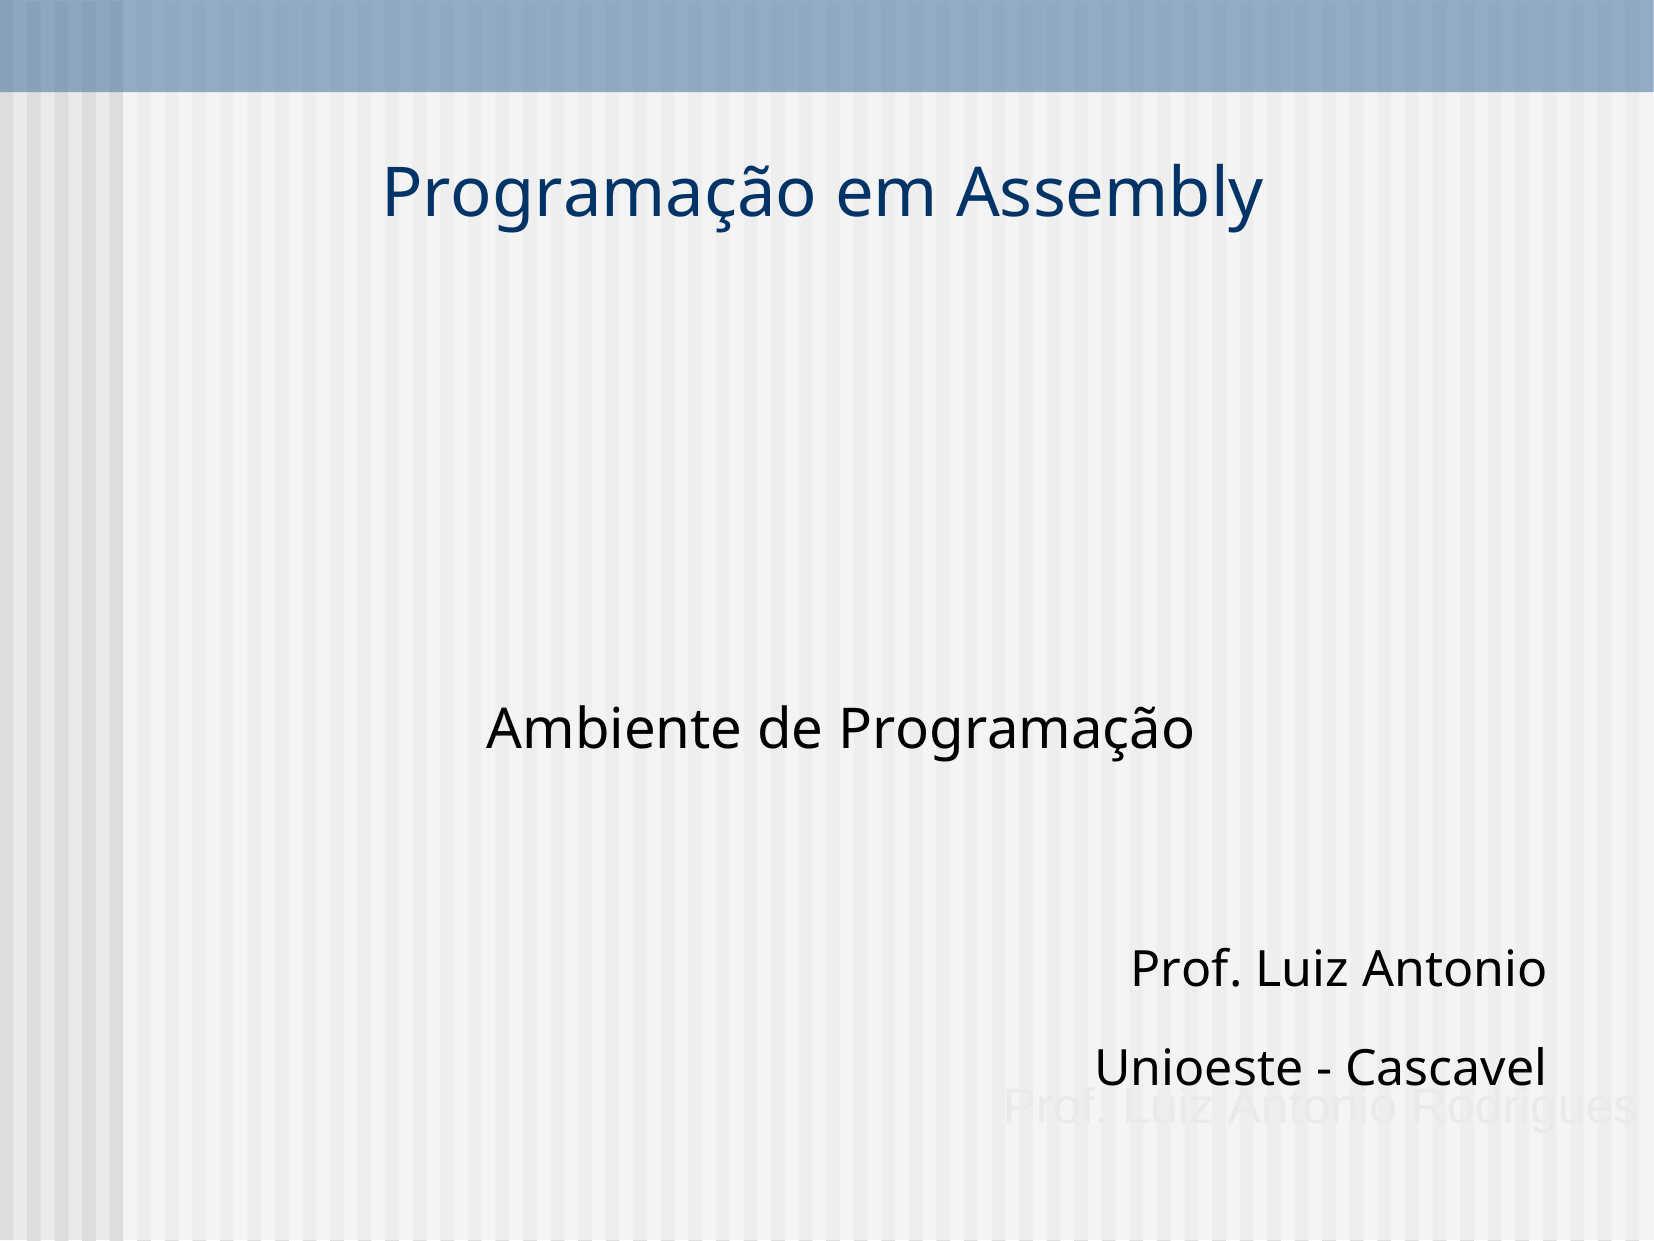

# Programação em Assembly
Ambiente de Programação
Prof. Luiz Antonio
Unioeste - Cascavel
Prof. Luiz Antonio Rodrigues
Jpanel e Diagramadores